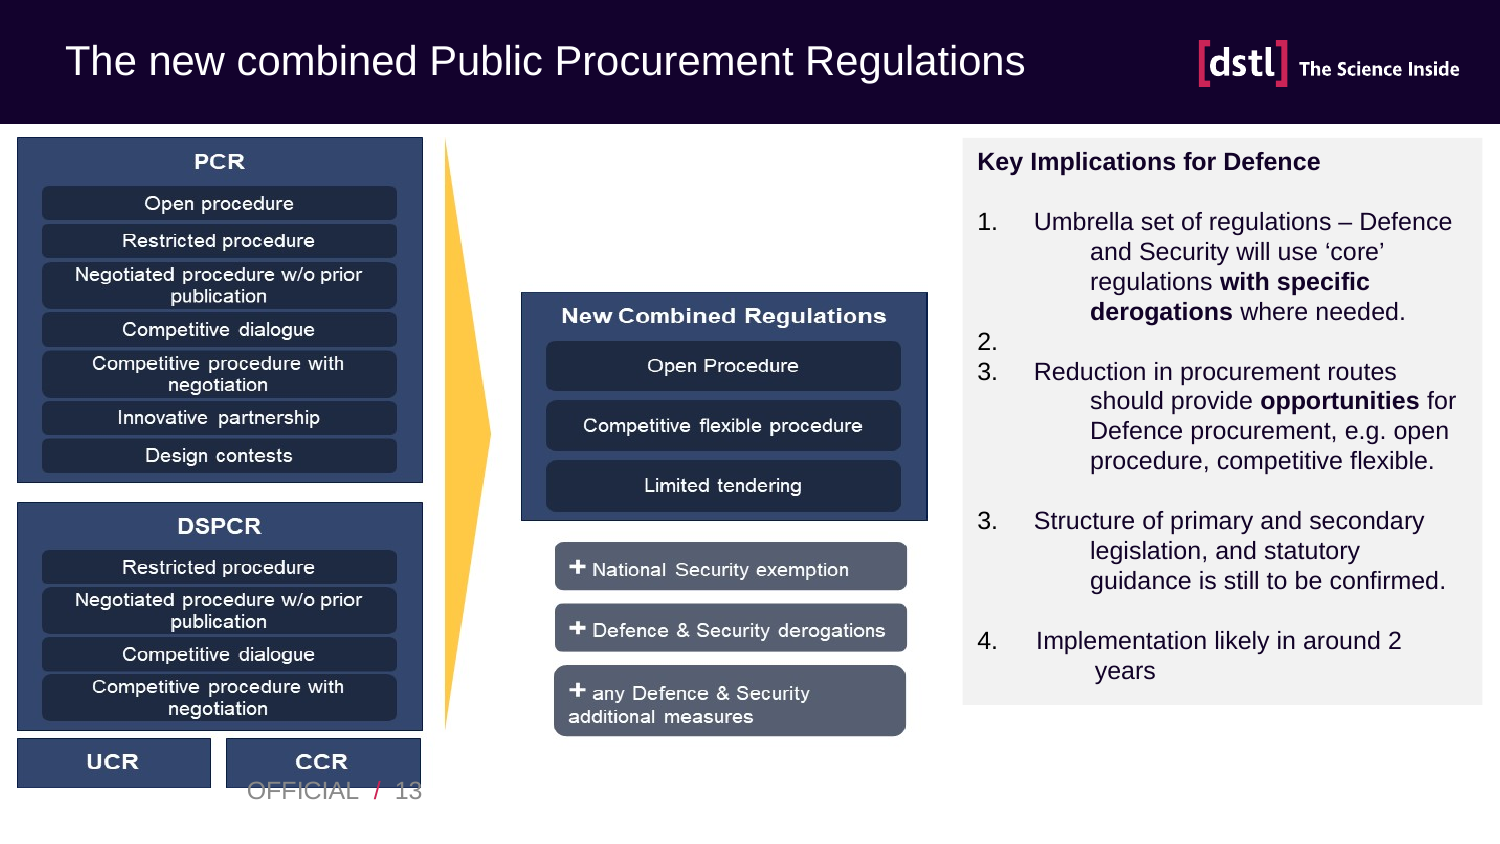

# The new combined Public Procurement Regulations
Key Implications for Defence
Umbrella set of regulations – Defence and Security will use ‘core’ regulations with specific derogations where needed.
Reduction in procurement routes should provide opportunities for Defence procurement, e.g. open procedure, competitive flexible.
Structure of primary and secondary legislation, and statutory guidance is still to be confirmed.
Implementation likely in around 2 years
OFFICIAL /